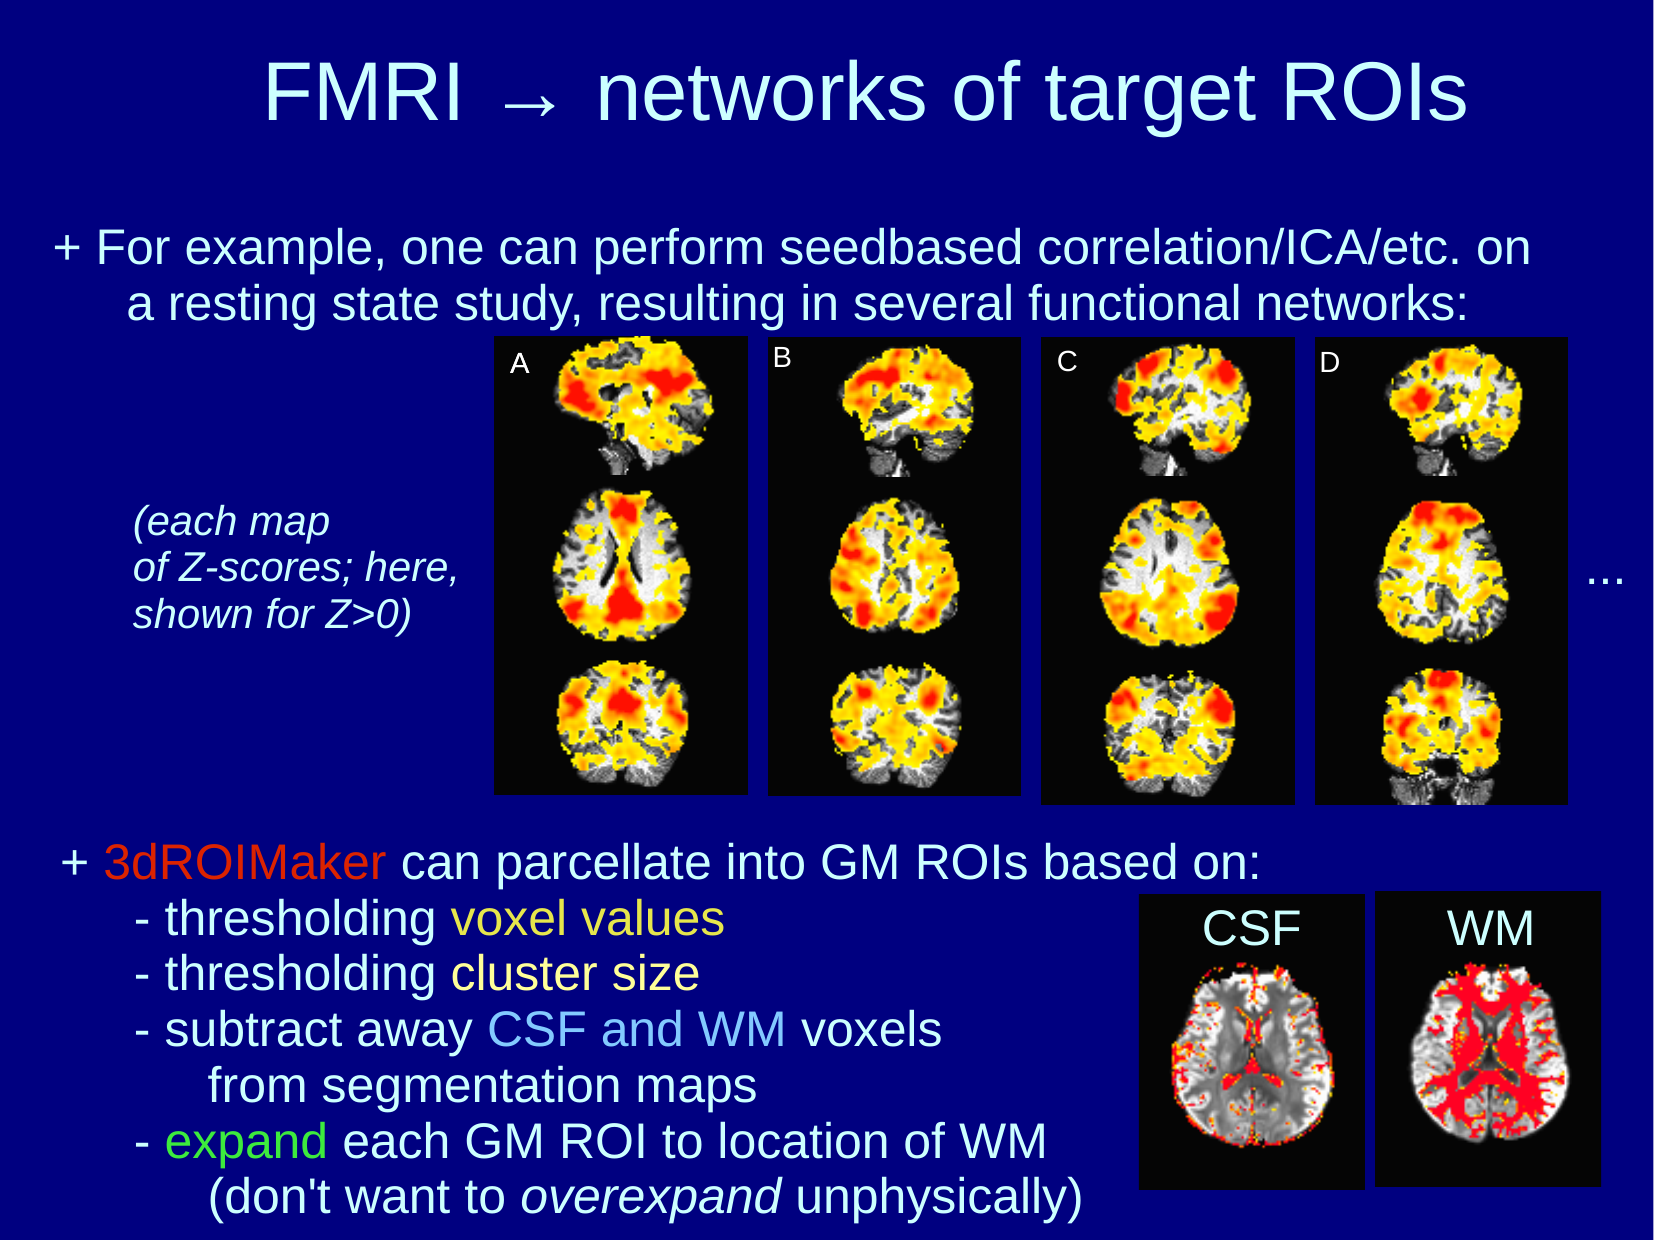

# FMRI → networks of target ROIs
+ For example, one can perform seedbased correlation/ICA/etc. on
	a resting state study, resulting in several functional networks:
B
C
D
A
A
(each map
of Z-scores; here,
shown for Z>0)
...
+ 3dROIMaker can parcellate into GM ROIs based on:
	- thresholding voxel values
	- thresholding cluster size
	- subtract away CSF and WM voxels
		from segmentation maps
	- expand each GM ROI to location of WM
		(don't want to overexpand unphysically)
CSF
WM